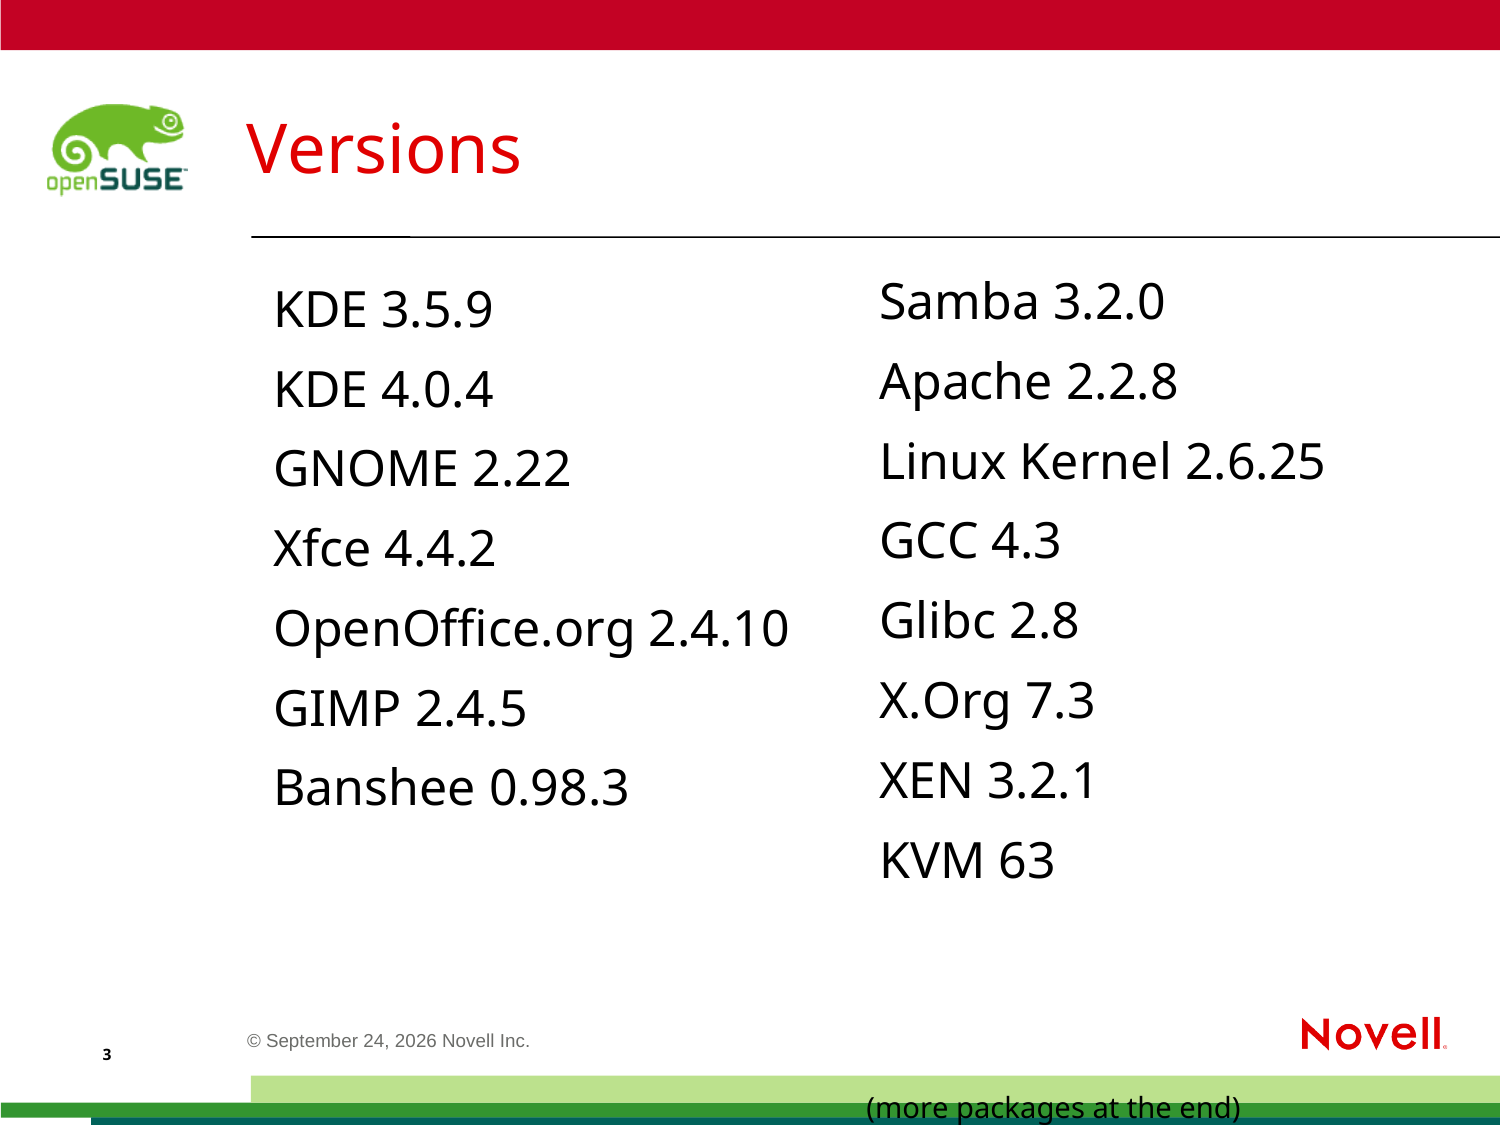

# Versions
 KDE 3.5.9
 KDE 4.0.4
 GNOME 2.22
 Xfce 4.4.2
 OpenOffice.org 2.4.10
 GIMP 2.4.5
 Banshee 0.98.3
 Samba 3.2.0
 Apache 2.2.8
 Linux Kernel 2.6.25
 GCC 4.3
 Glibc 2.8
 X.Org 7.3
 XEN 3.2.1
 KVM 63
(more packages at the end)